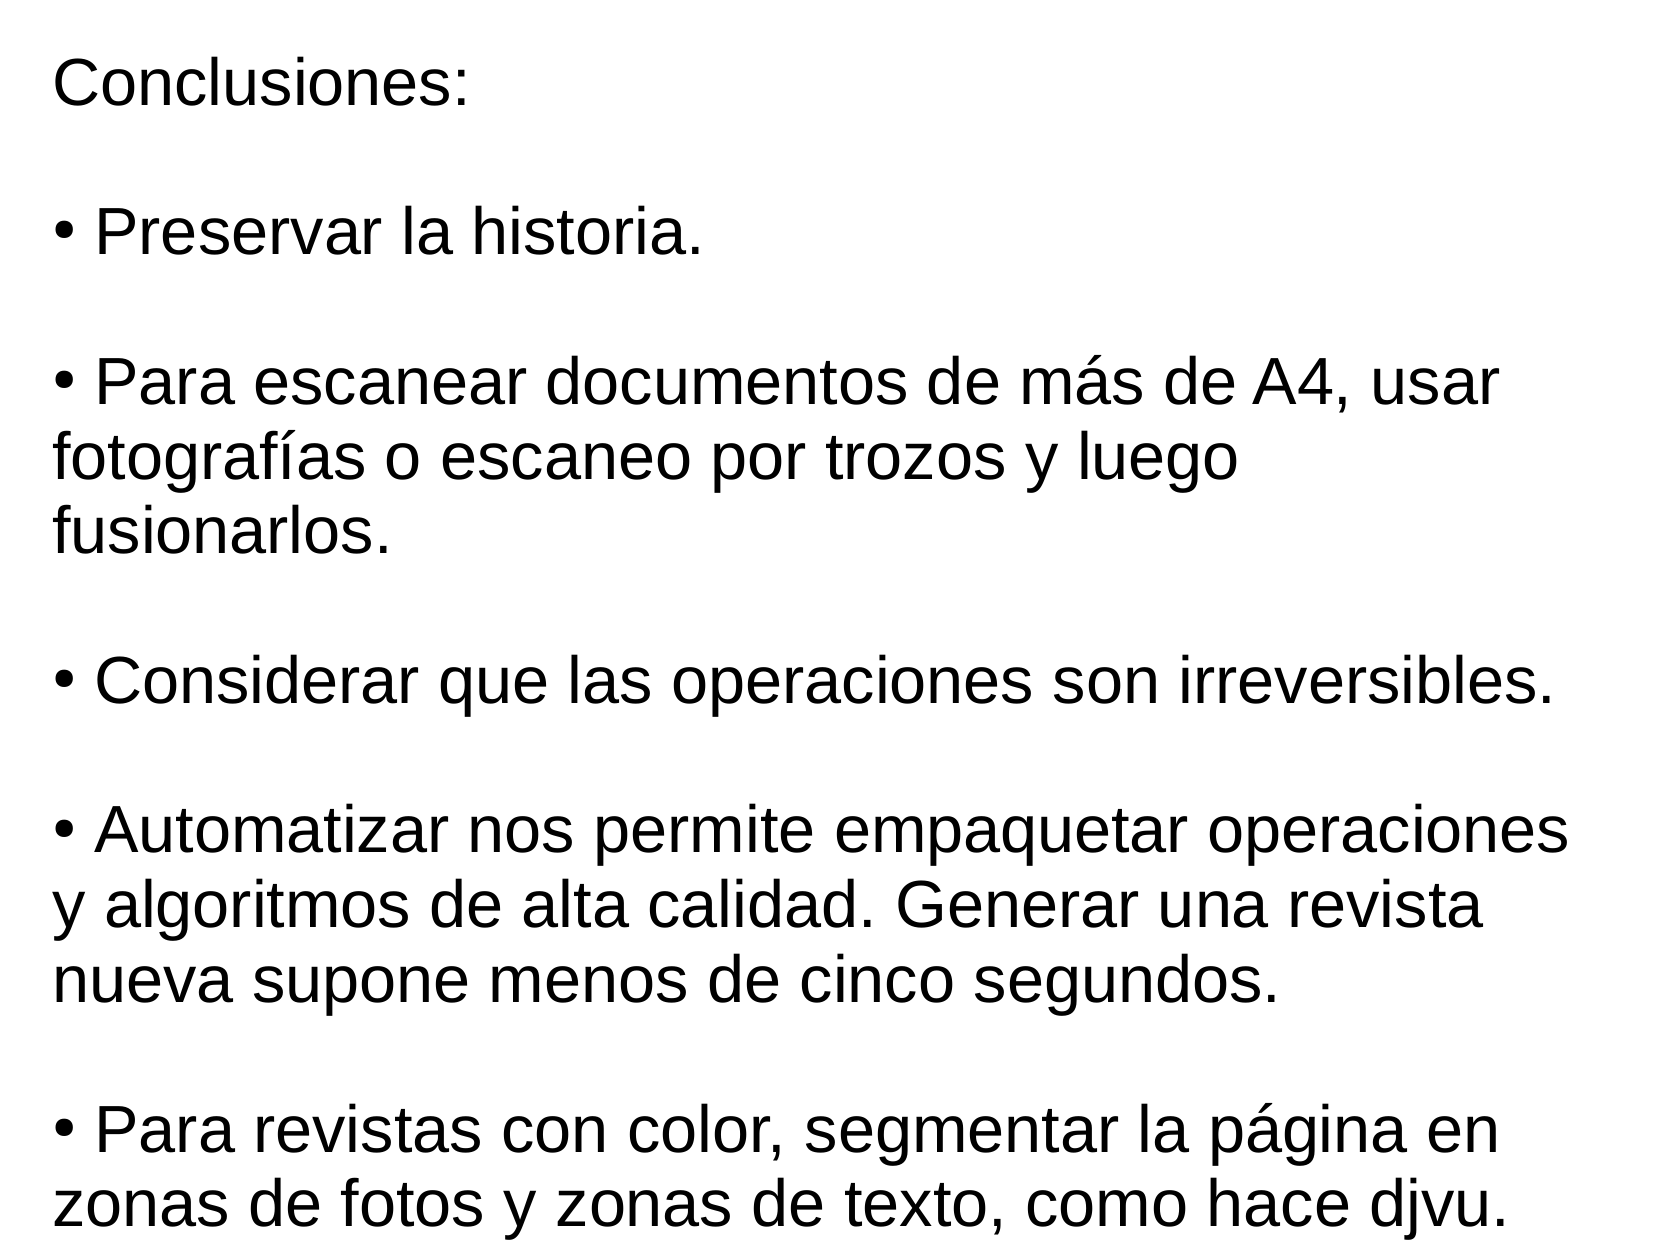

Conclusiones:
 Preservar la historia.
 Para escanear documentos de más de A4, usar fotografías o escaneo por trozos y luego fusionarlos.
 Considerar que las operaciones son irreversibles.
 Automatizar nos permite empaquetar operaciones y algoritmos de alta calidad. Generar una revista nueva supone menos de cinco segundos.
 Para revistas con color, segmentar la página en zonas de fotos y zonas de texto, como hace djvu.